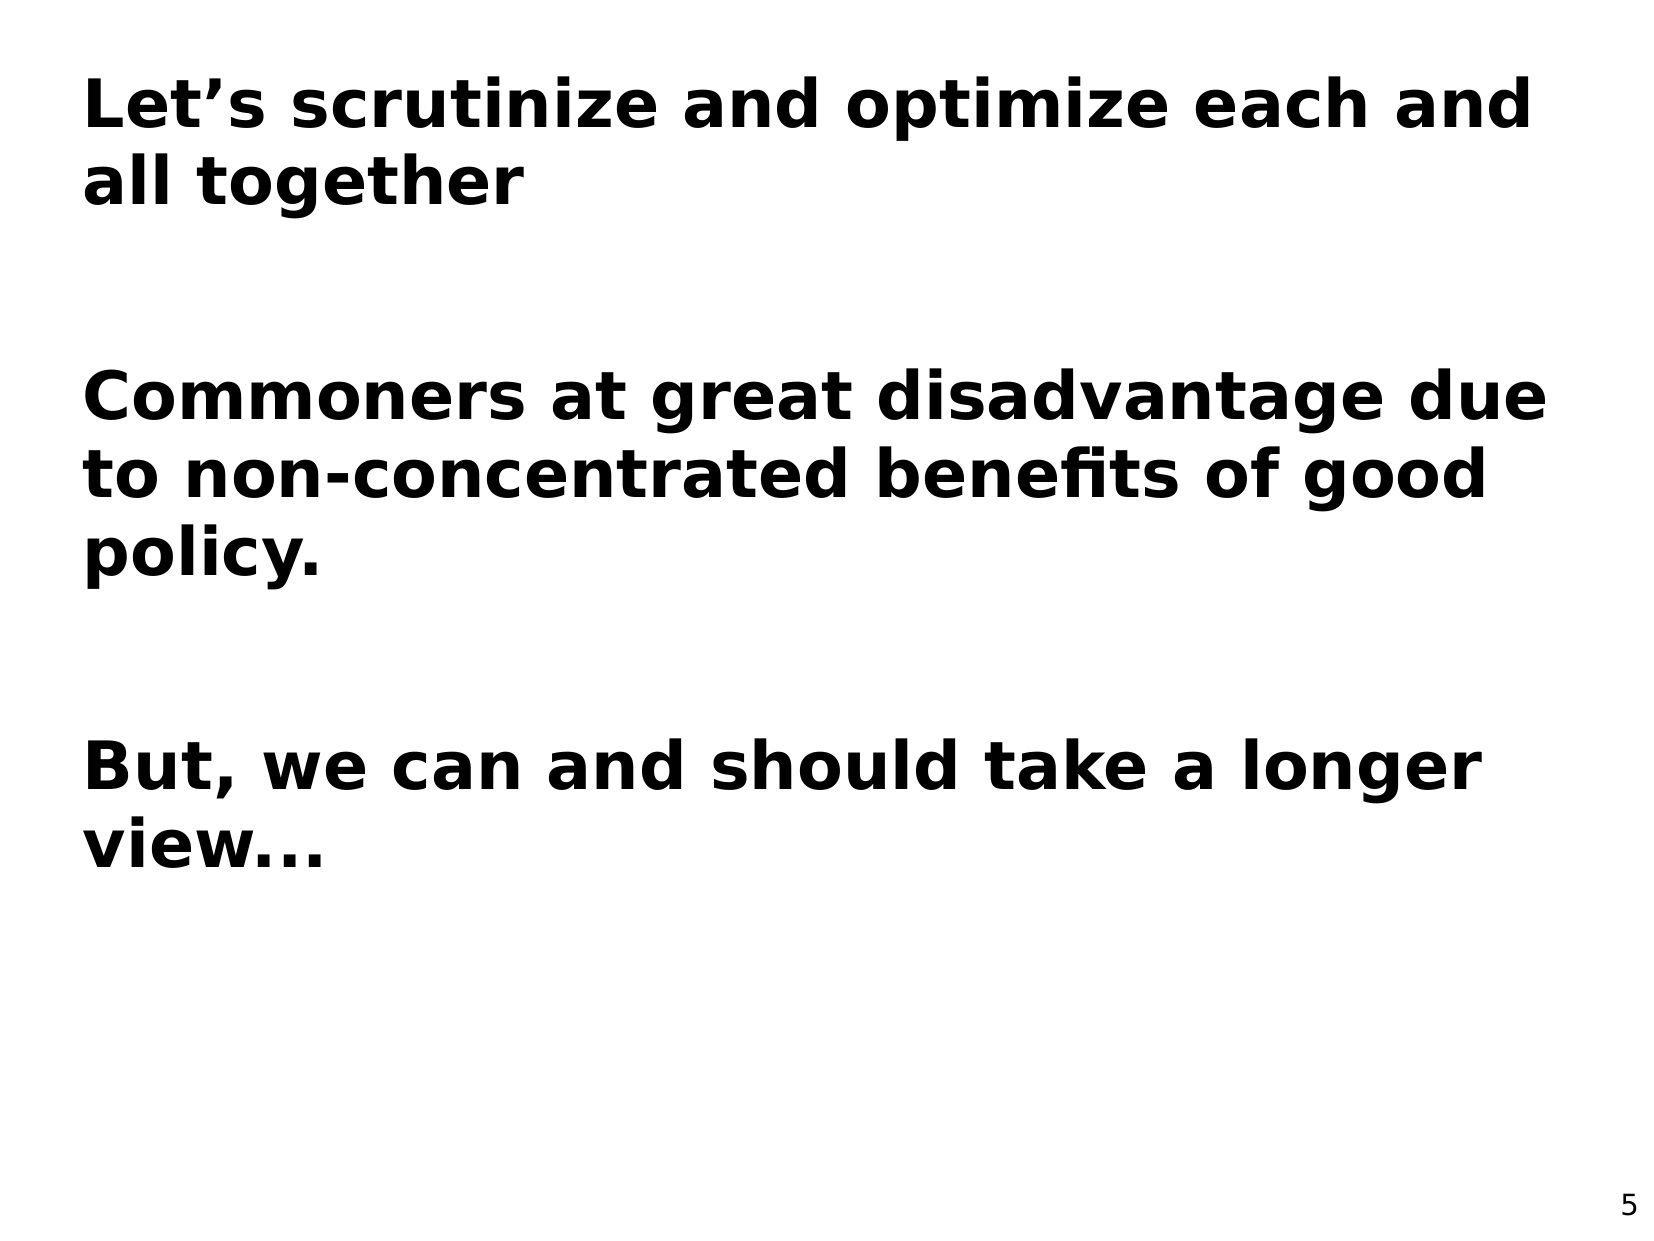

# Let’s scrutinize and optimize each and all together
Commoners at great disadvantage due to non-concentrated benefits of good policy.
But, we can and should take a longer view...